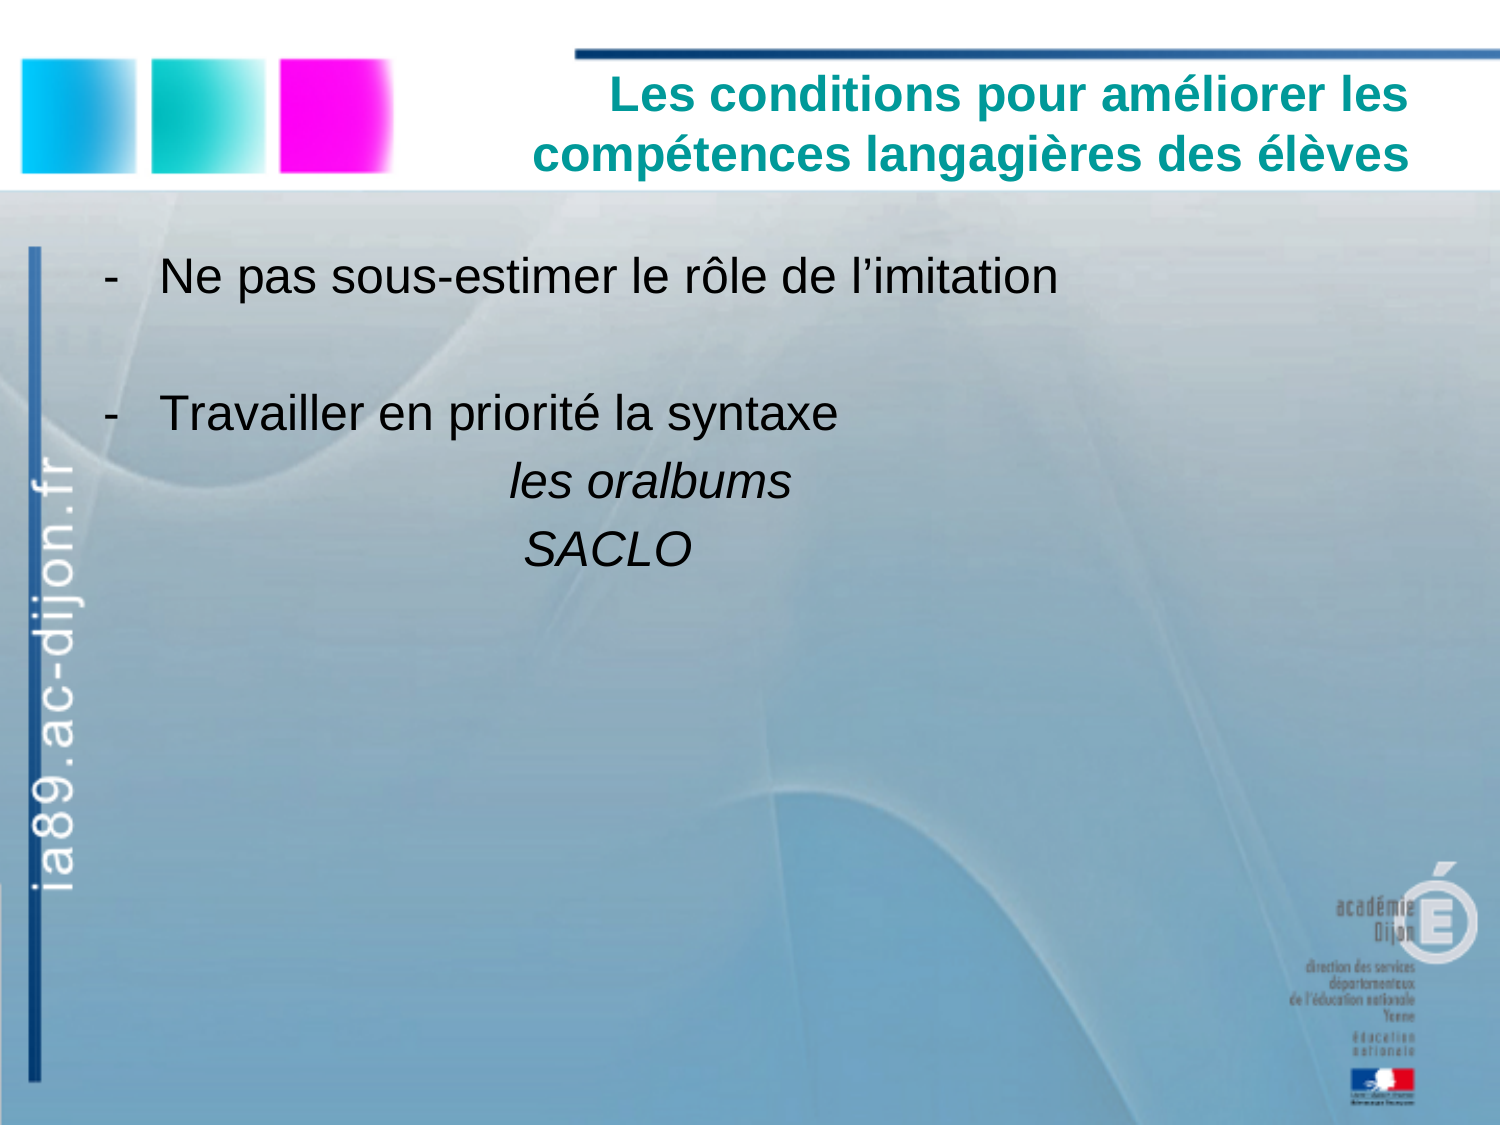

# Les conditions pour améliorer les compétences langagières des élèves
-	Ne pas sous-estimer le rôle de l’imitation
-	Travailler en priorité la syntaxe
 les oralbums
 SACLO